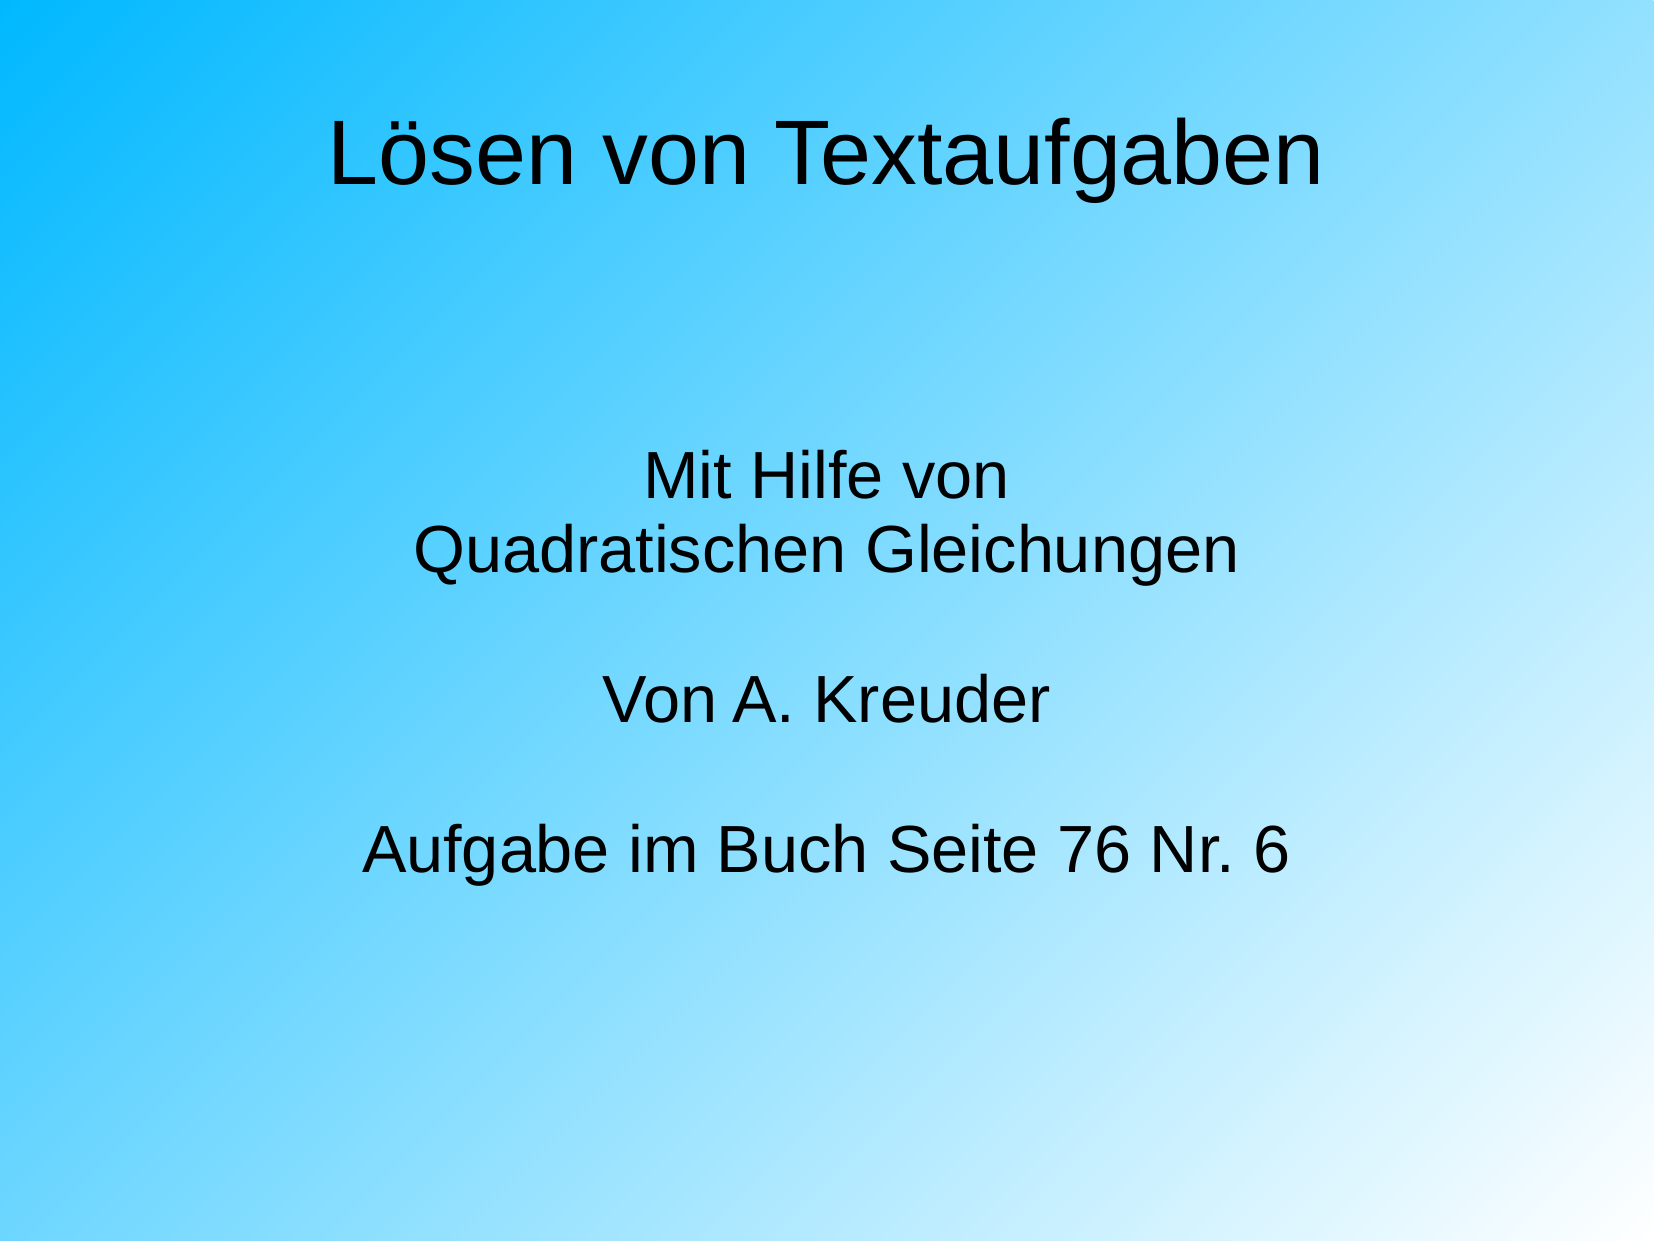

# Lösen von Textaufgaben
Mit Hilfe von
Quadratischen Gleichungen
Von A. Kreuder
Aufgabe im Buch Seite 76 Nr. 6